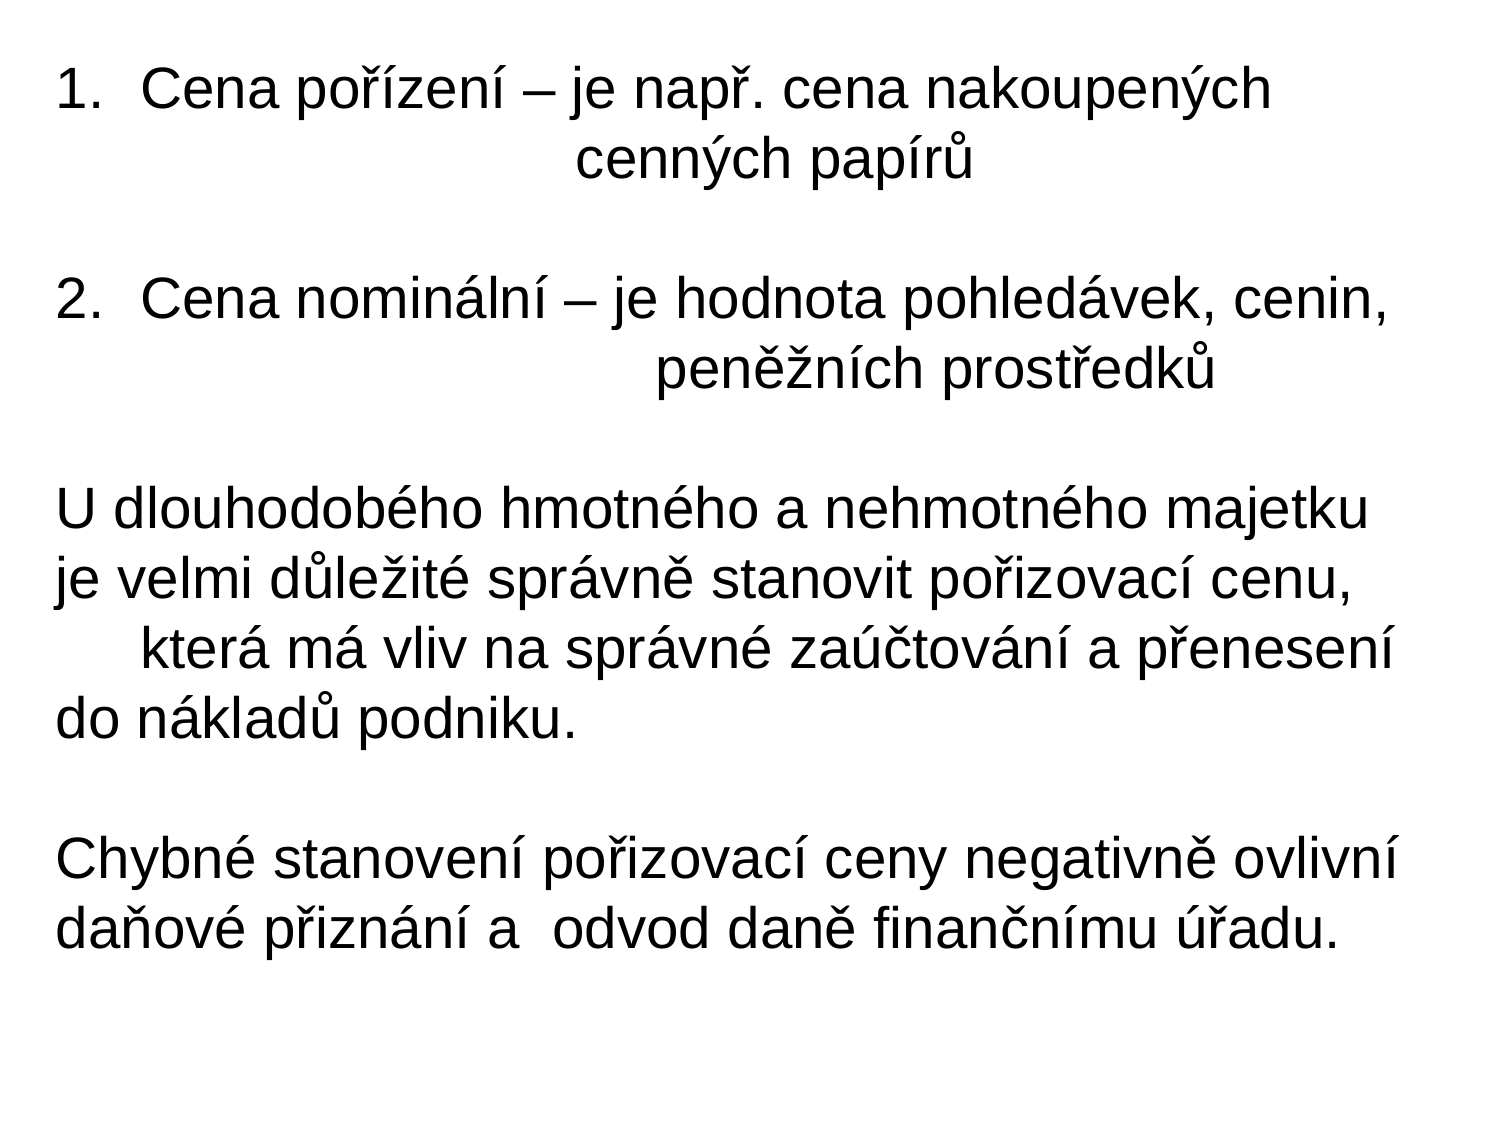

Cena pořízení – je např. cena nakoupených
 cenných papírů
Cena nominální – je hodnota pohledávek, cenin,
 	peněžních prostředků
U dlouhodobého hmotného a nehmotného majetku
je velmi důležité správně stanovit pořizovací cenu, která má vliv na správné zaúčtování a přenesení
do nákladů podniku.
Chybné stanovení pořizovací ceny negativně ovlivní
daňové přiznání a odvod daně finančnímu úřadu.